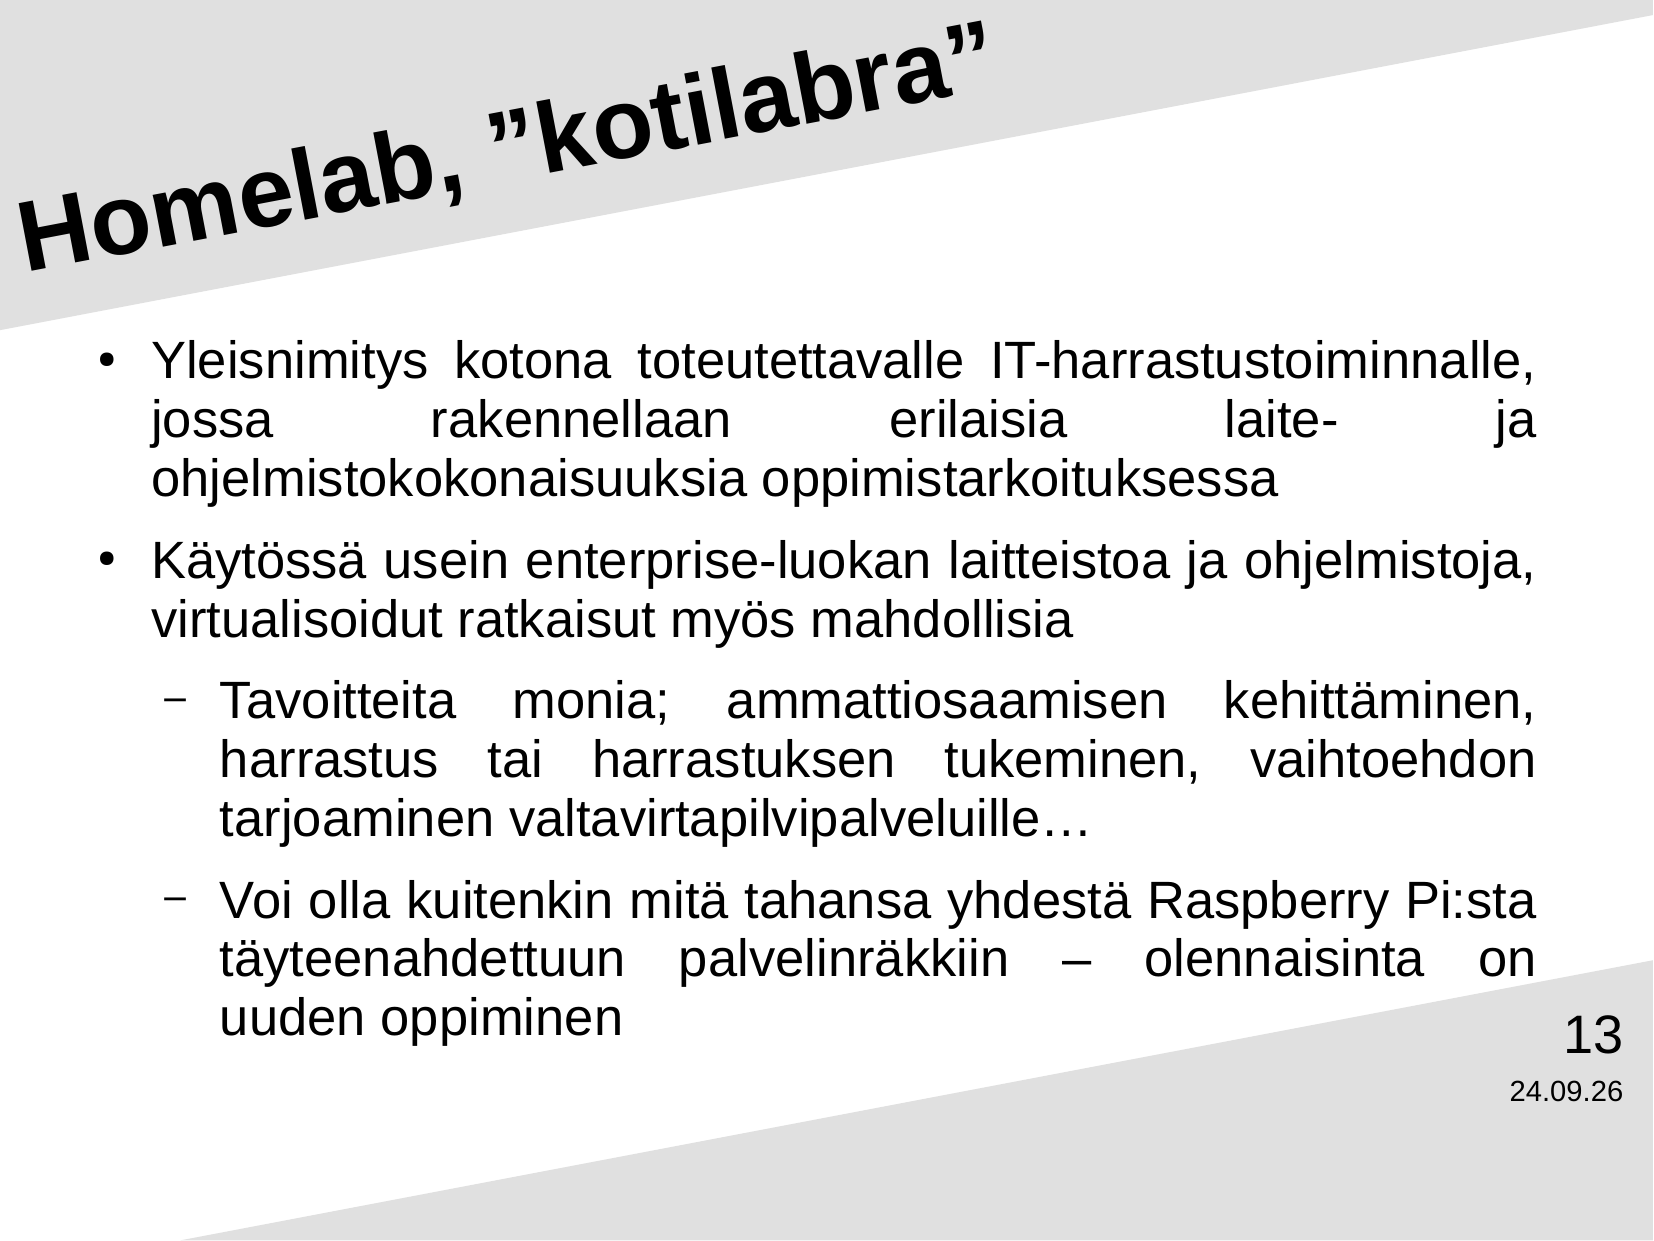

# Homelab, ”kotilabra”
Yleisnimitys kotona toteutettavalle IT-harrastustoiminnalle, jossa rakennellaan erilaisia laite- ja ohjelmistokokonaisuuksia oppimistarkoituksessa
Käytössä usein enterprise-luokan laitteistoa ja ohjelmistoja, virtualisoidut ratkaisut myös mahdollisia
Tavoitteita monia; ammattiosaamisen kehittäminen, harrastus tai harrastuksen tukeminen, vaihtoehdon tarjoaminen valtavirtapilvipalveluille…
Voi olla kuitenkin mitä tahansa yhdestä Raspberry Pi:sta täyteenahdettuun palvelinräkkiin – olennaisinta on uuden oppiminen
13